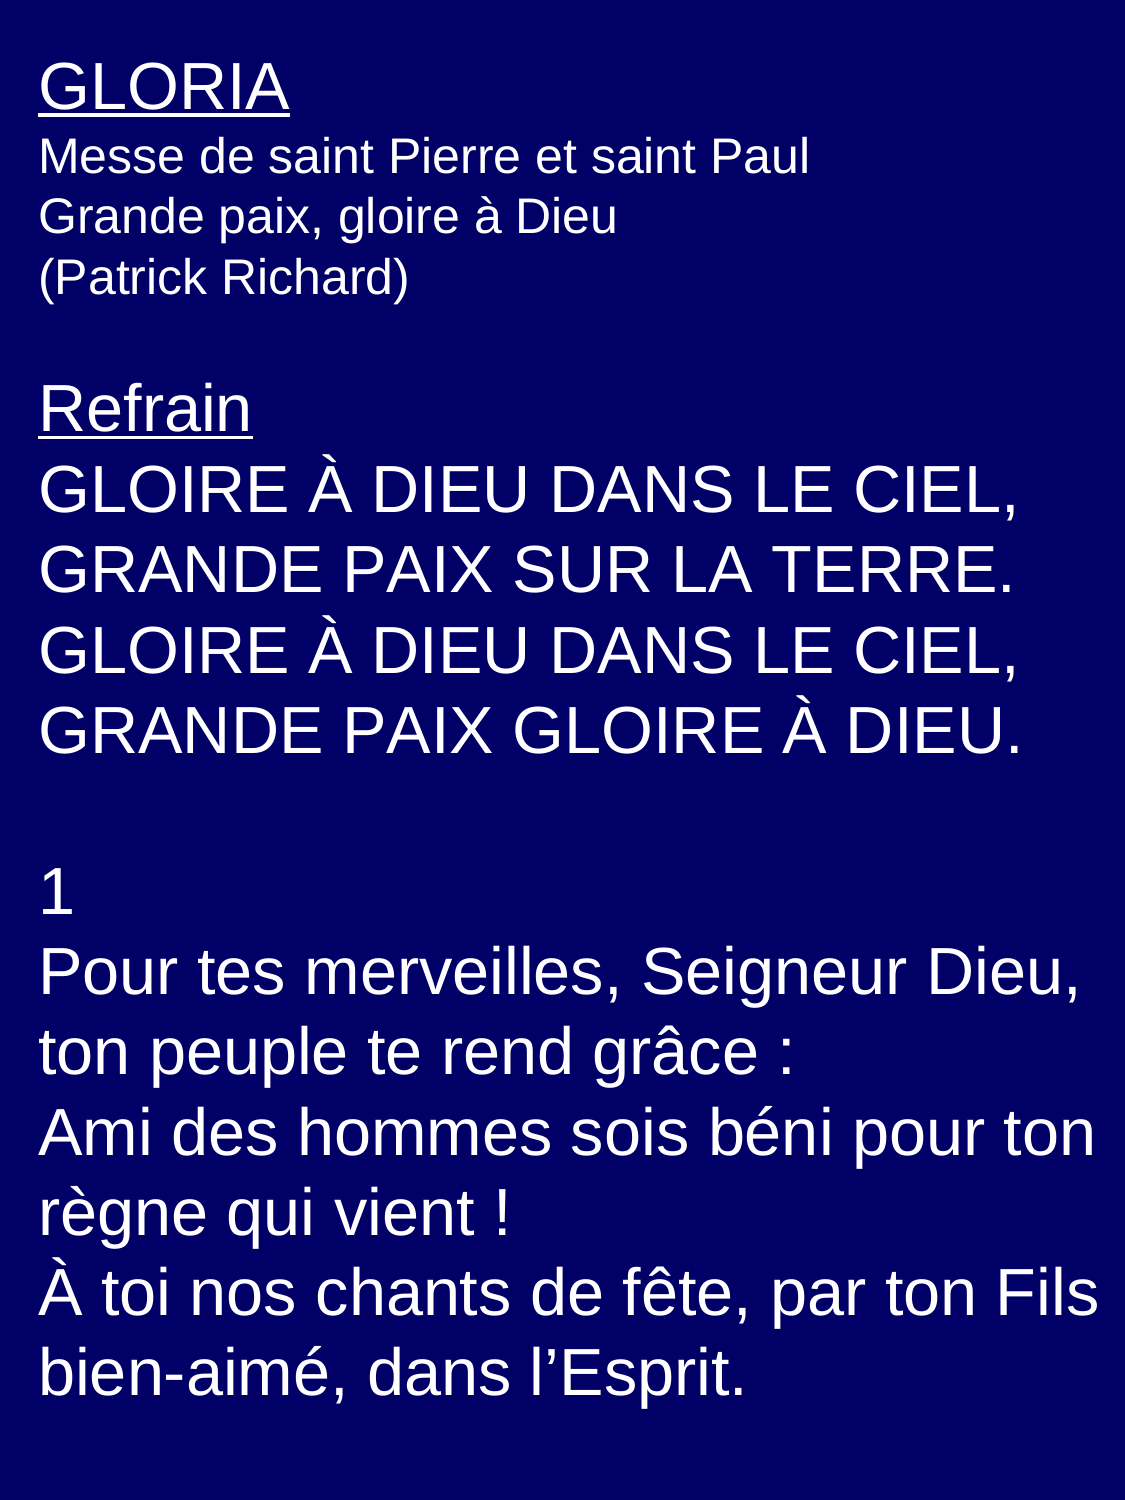

GLORIA
Messe de saint Pierre et saint Paul
Grande paix, gloire à Dieu
(Patrick Richard)
Refrain
GLOIRE À DIEU DANS LE CIEL,
GRANDE PAIX SUR LA TERRE.
GLOIRE À DIEU DANS LE CIEL,
GRANDE PAIX GLOIRE À DIEU.
1
Pour tes merveilles, Seigneur Dieu, ton peuple te rend grâce :
Ami des hommes sois béni pour ton règne qui vient !
À toi nos chants de fête, par ton Fils bien-aimé, dans l’Esprit.